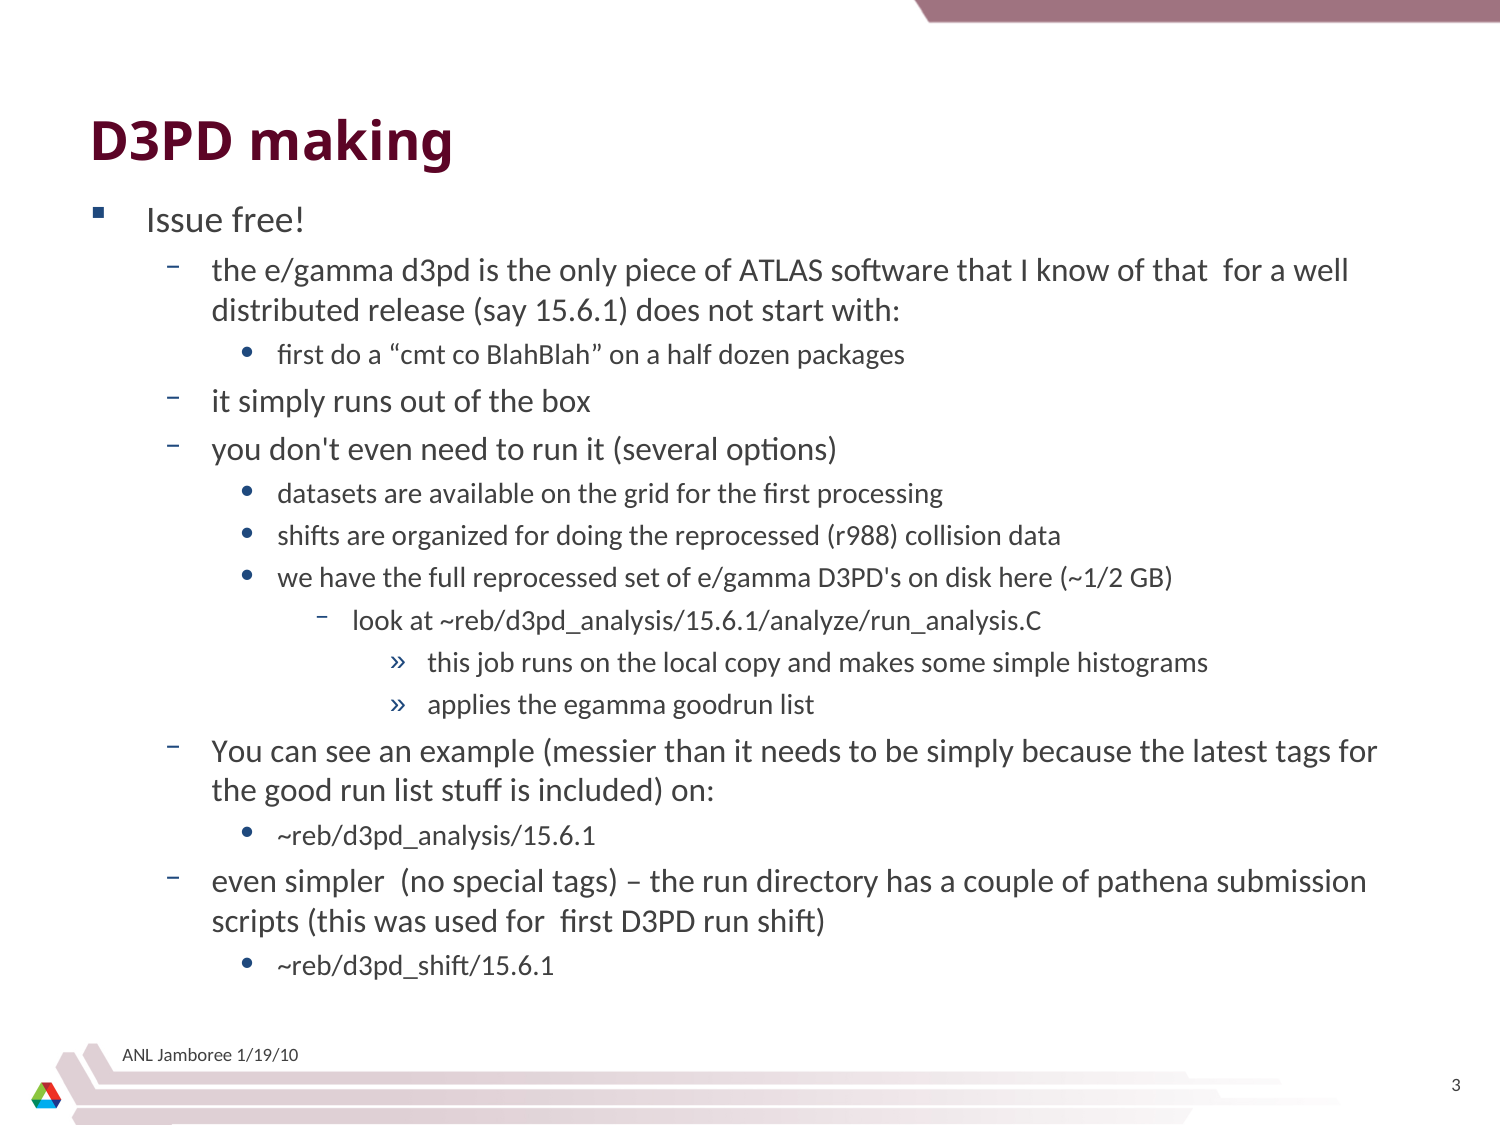

# D3PD making
Issue free!
the e/gamma d3pd is the only piece of ATLAS software that I know of that for a well distributed release (say 15.6.1) does not start with:
first do a “cmt co BlahBlah” on a half dozen packages
it simply runs out of the box
you don't even need to run it (several options)
datasets are available on the grid for the first processing
shifts are organized for doing the reprocessed (r988) collision data
we have the full reprocessed set of e/gamma D3PD's on disk here (~1/2 GB)
look at ~reb/d3pd_analysis/15.6.1/analyze/run_analysis.C
this job runs on the local copy and makes some simple histograms
applies the egamma goodrun list
You can see an example (messier than it needs to be simply because the latest tags for the good run list stuff is included) on:
~reb/d3pd_analysis/15.6.1
even simpler (no special tags) – the run directory has a couple of pathena submission scripts (this was used for first D3PD run shift)
~reb/d3pd_shift/15.6.1
ANL Jamboree 1/19/10
3